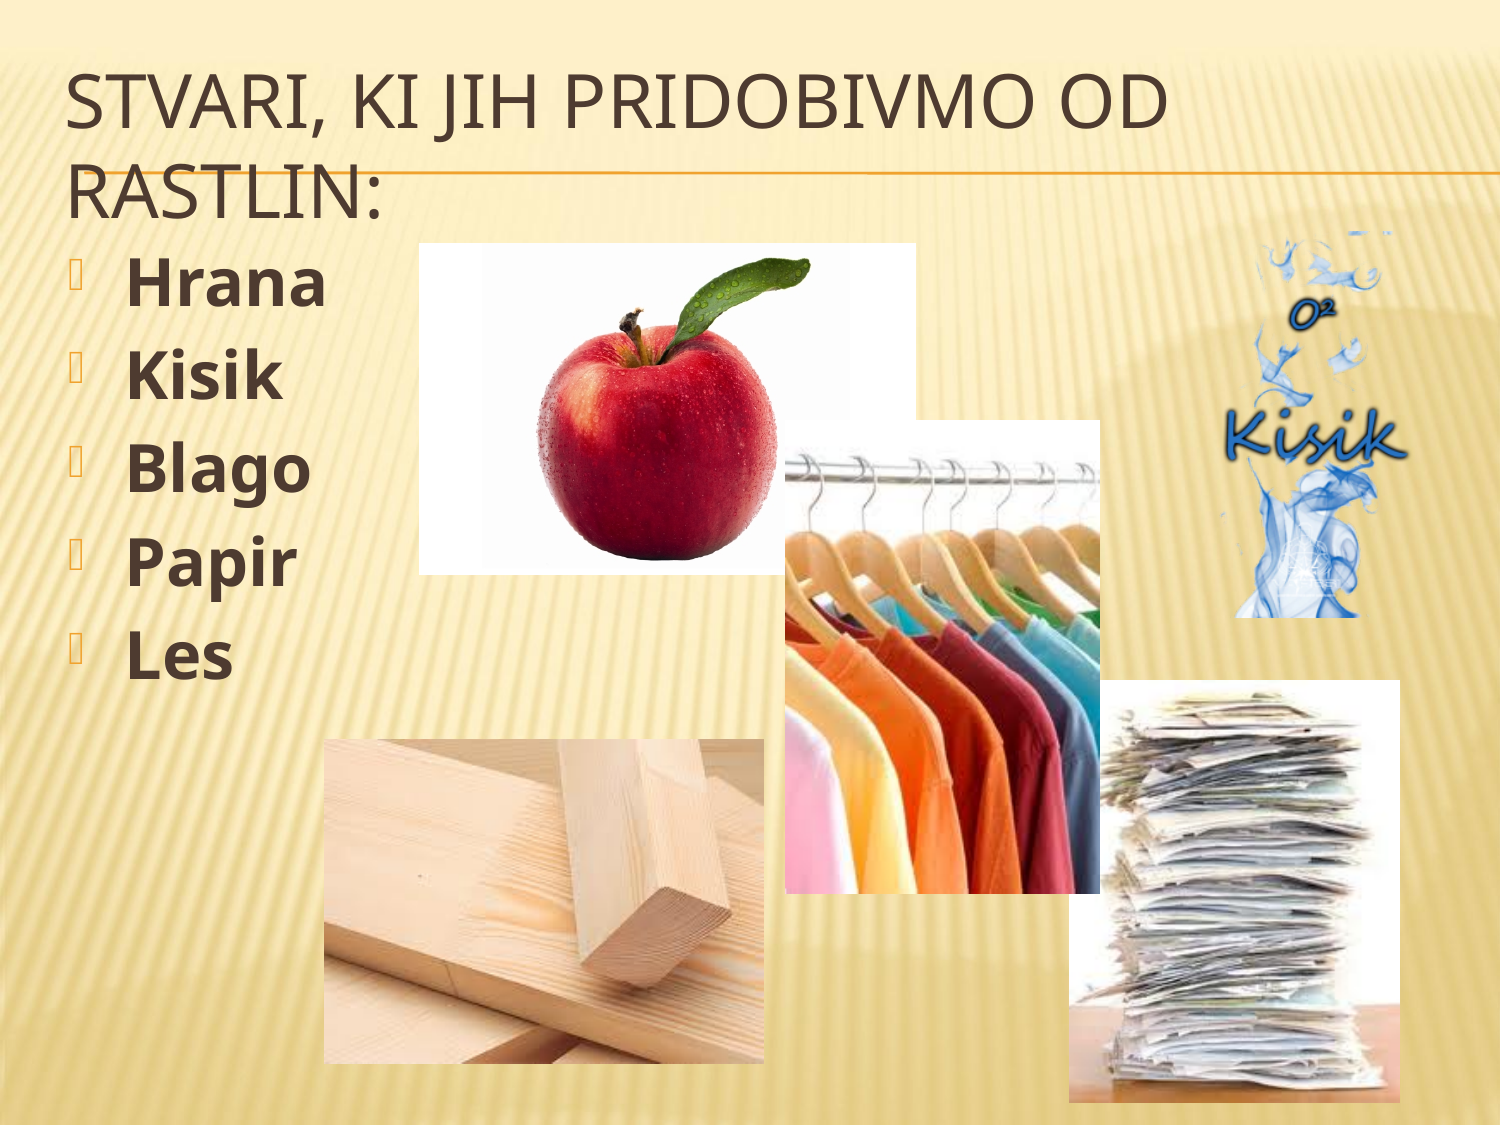

# Stvari, ki jih pridobivmo od rastlin:
Hrana
Kisik
Blago
Papir
Les